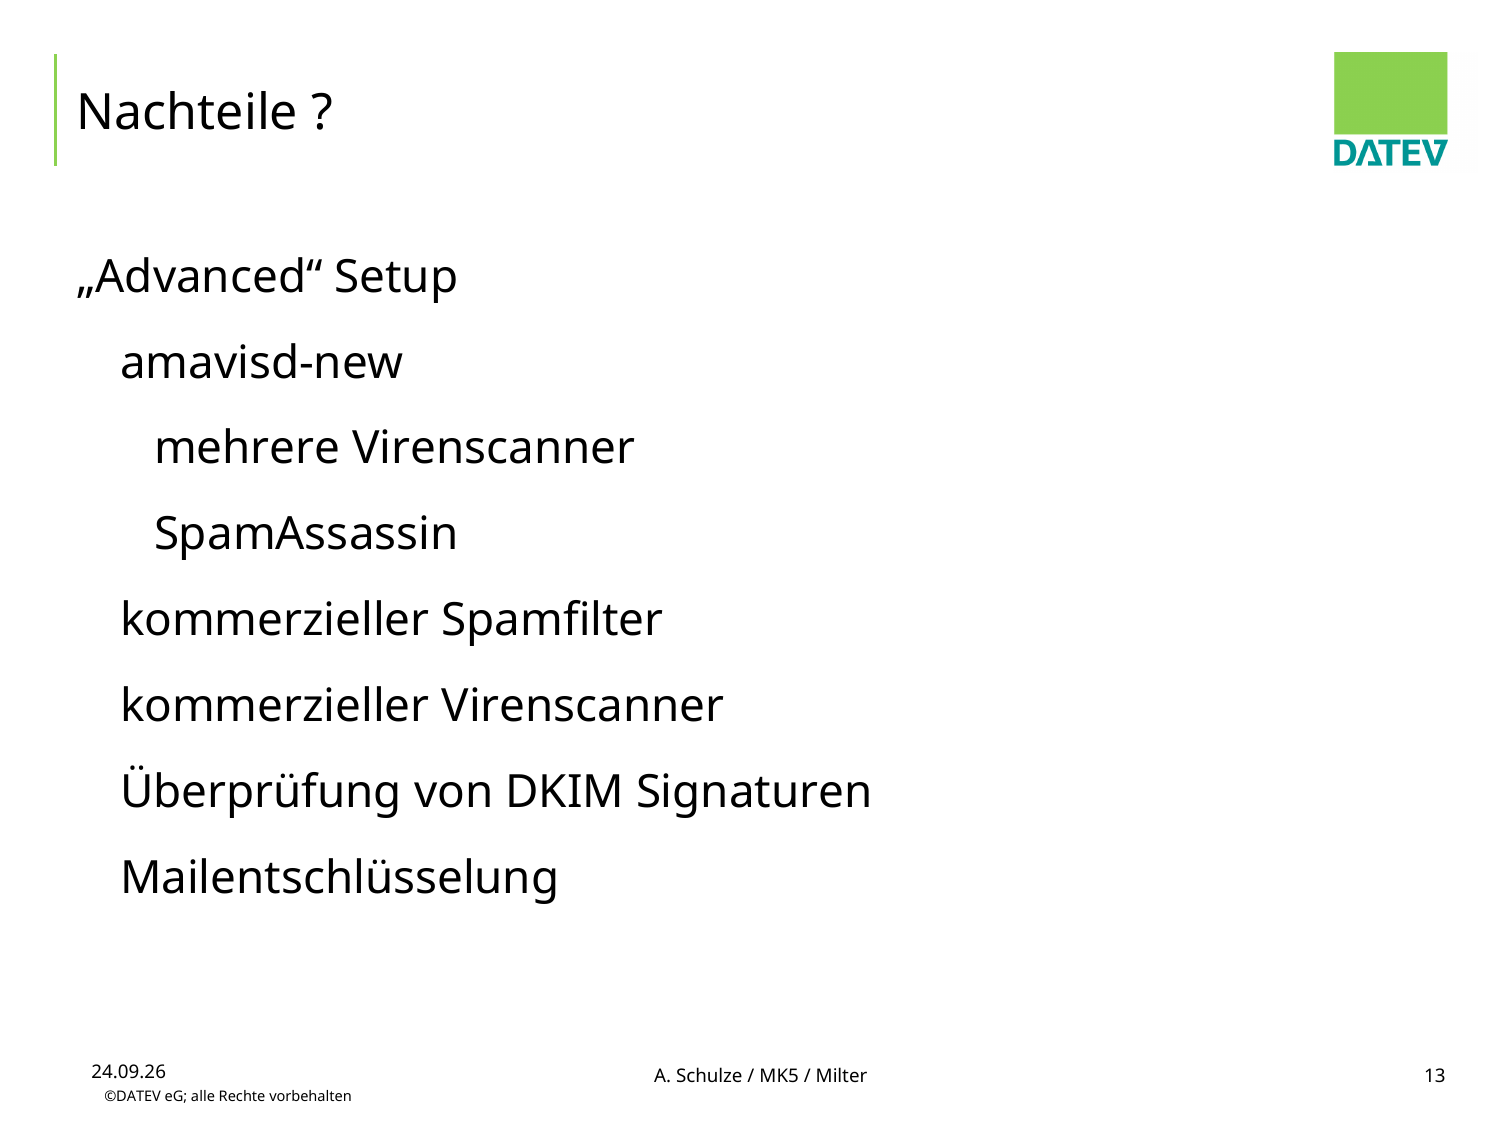

# Nachteile ?
„Advanced“ Setup
amavisd-new
mehrere Virenscanner
SpamAssassin
kommerzieller Spamfilter
kommerzieller Virenscanner
Überprüfung von DKIM Signaturen
Mailentschlüsselung
A. Schulze / MK5 / Milter
13